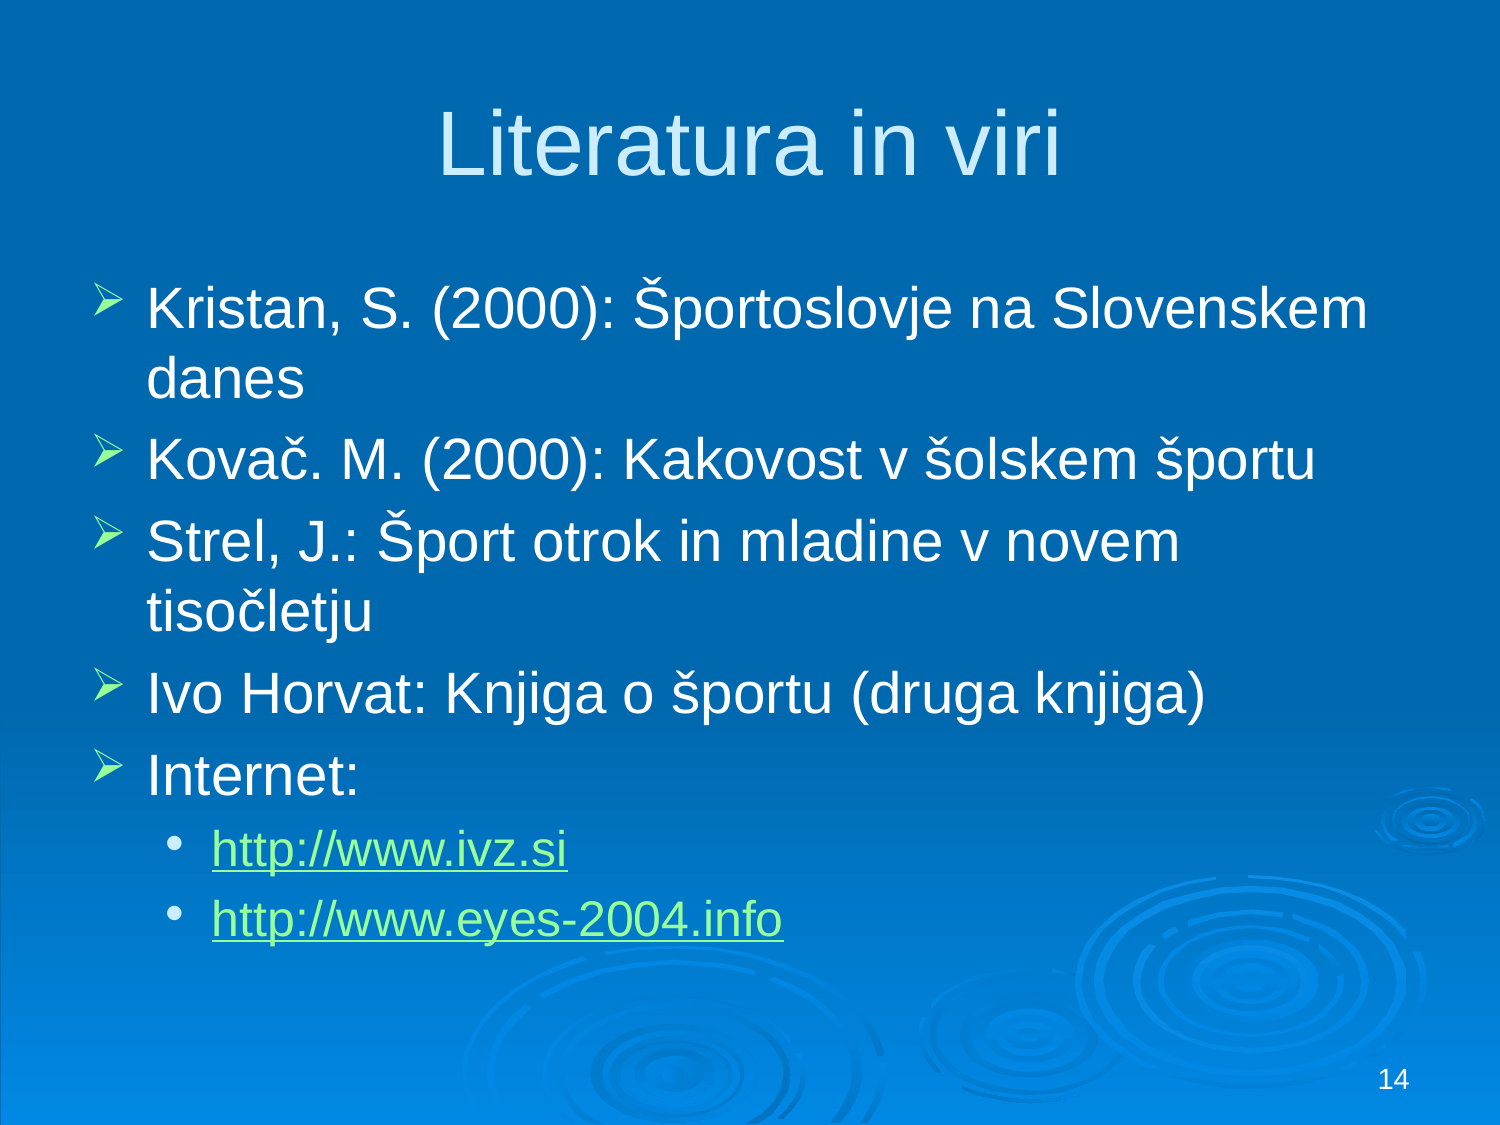

# Literatura in viri
Kristan, S. (2000): Športoslovje na Slovenskem danes
Kovač. M. (2000): Kakovost v šolskem športu
Strel, J.: Šport otrok in mladine v novem tisočletju
Ivo Horvat: Knjiga o športu (druga knjiga)
Internet:
http://www.ivz.si
http://www.eyes-2004.info